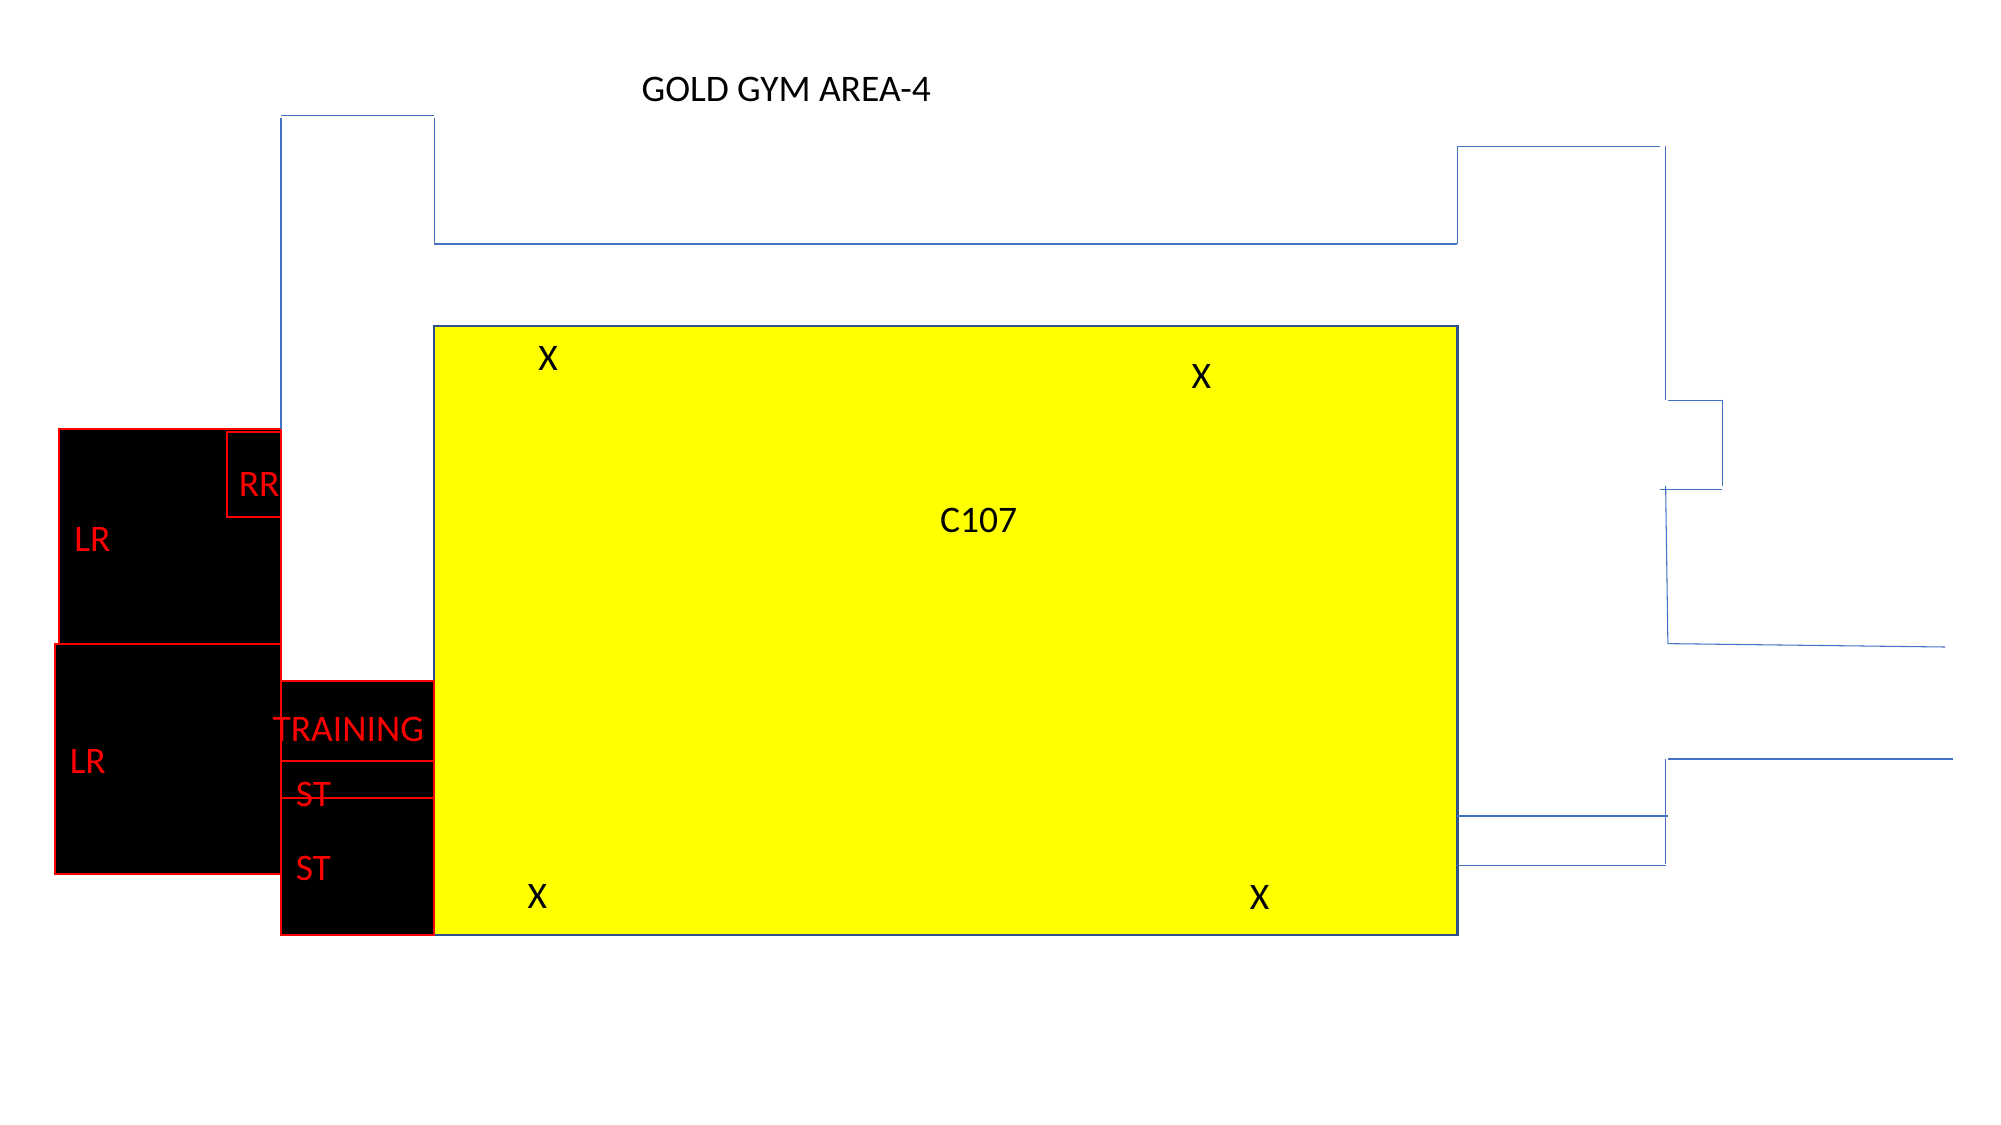

GOLD GYM AREA-4
X
X
LR
RR
C107
LR
TRAINING
ST
ST
X
X